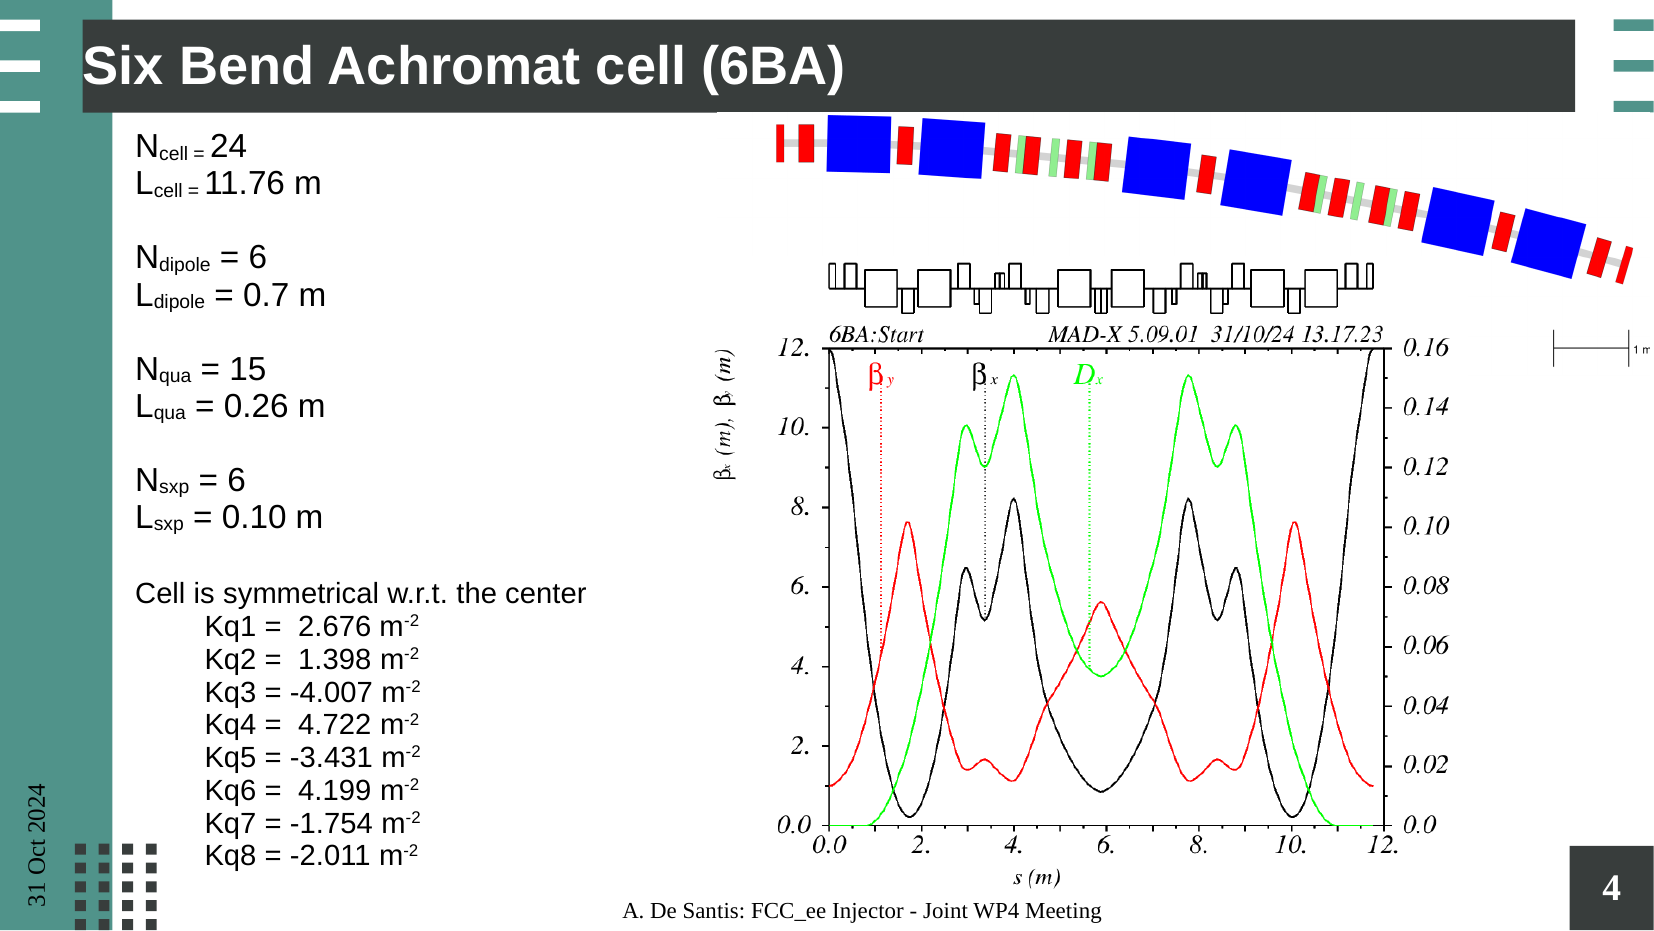

# Six Bend Achromat cell (6BA)
Ncell = 24
Lcell = 11.76 m
Ndipole = 6
Ldipole = 0.7 m
Nqua = 15
Lqua = 0.26 m
Nsxp = 6
Lsxp = 0.10 m
Cell is symmetrical w.r.t. the center
Kq1 = 2.676 m-2
Kq2 = 1.398 m-2
Kq3 = -4.007 m-2
Kq4 = 4.722 m-2
Kq5 = -3.431 m-2
Kq6 = 4.199 m-2
Kq7 = -1.754 m-2
Kq8 = -2.011 m-2
31 Oct 2024
4
A. De Santis: FCC_ee Injector - Joint WP4 Meeting